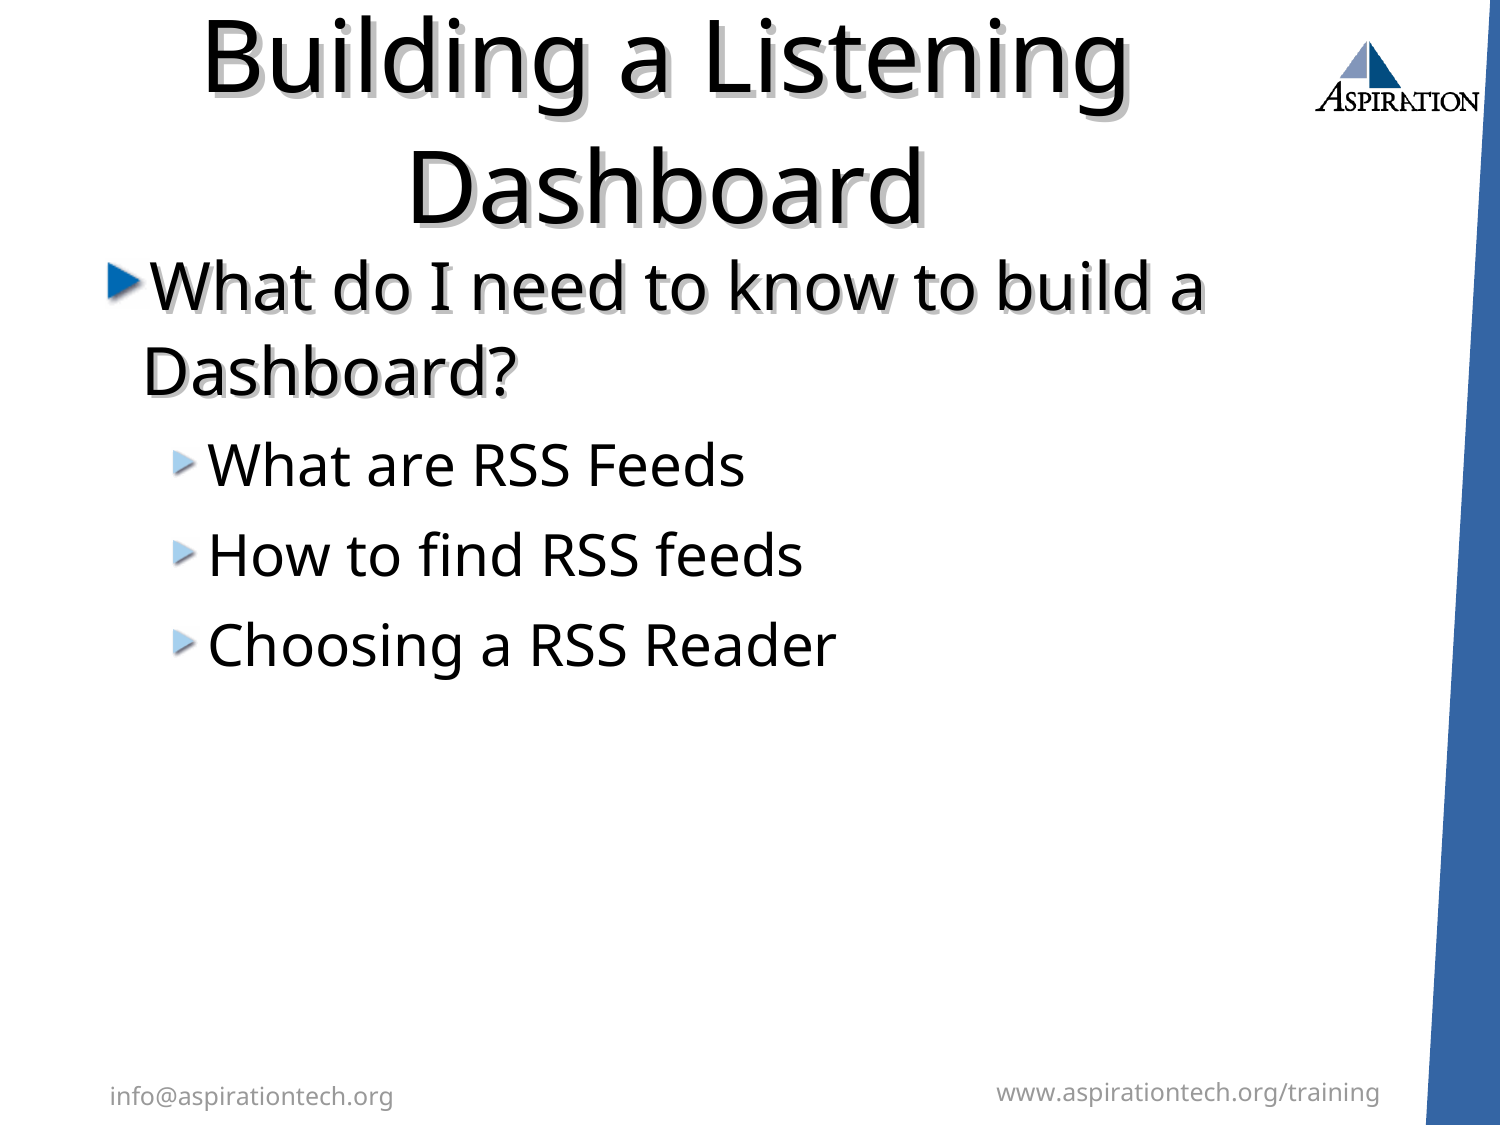

# Building a Listening Dashboard
What do I need to know to build a Dashboard?
What are RSS Feeds
How to find RSS feeds
Choosing a RSS Reader